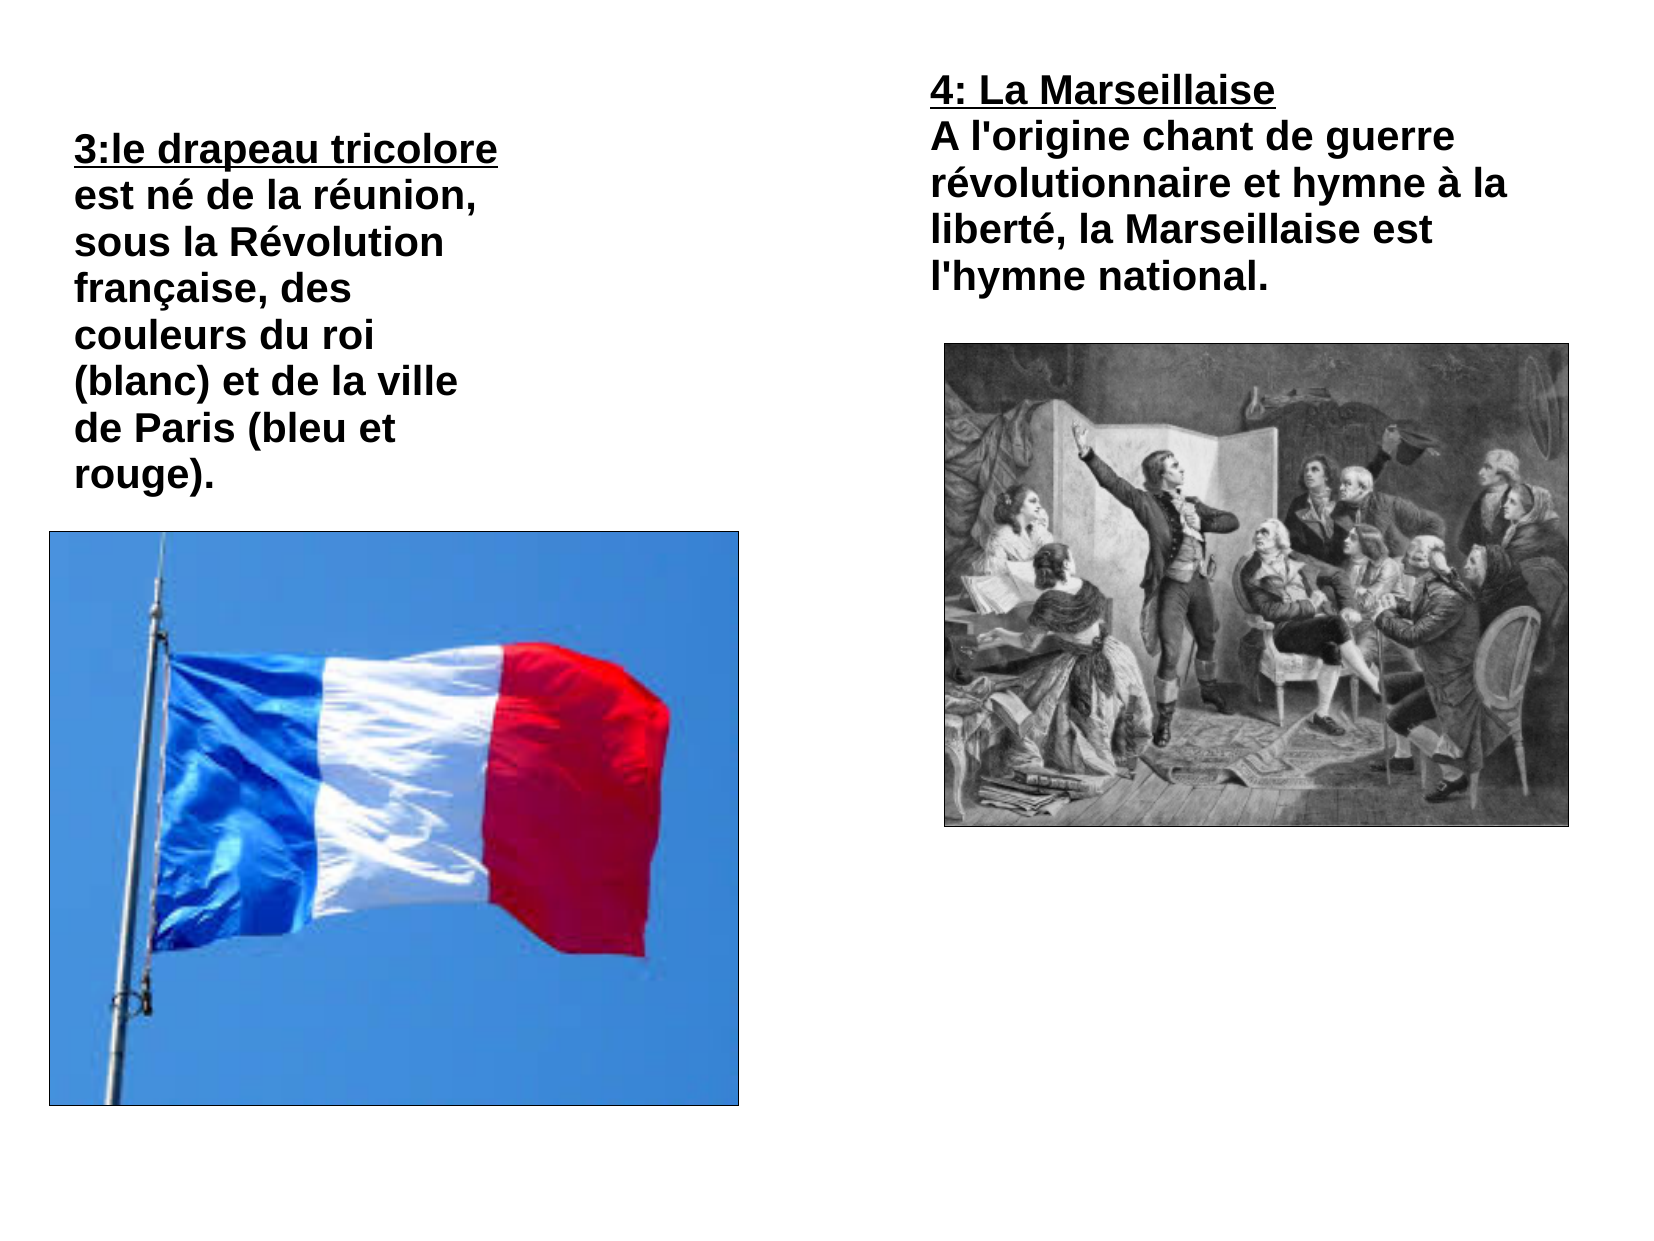

4: La Marseillaise
A l'origine chant de guerre révolutionnaire et hymne à la liberté, la Marseillaise est l'hymne national.
3:le drapeau tricolore est né de la réunion, sous la Révolution française, des couleurs du roi (blanc) et de la ville de Paris (bleu et rouge).